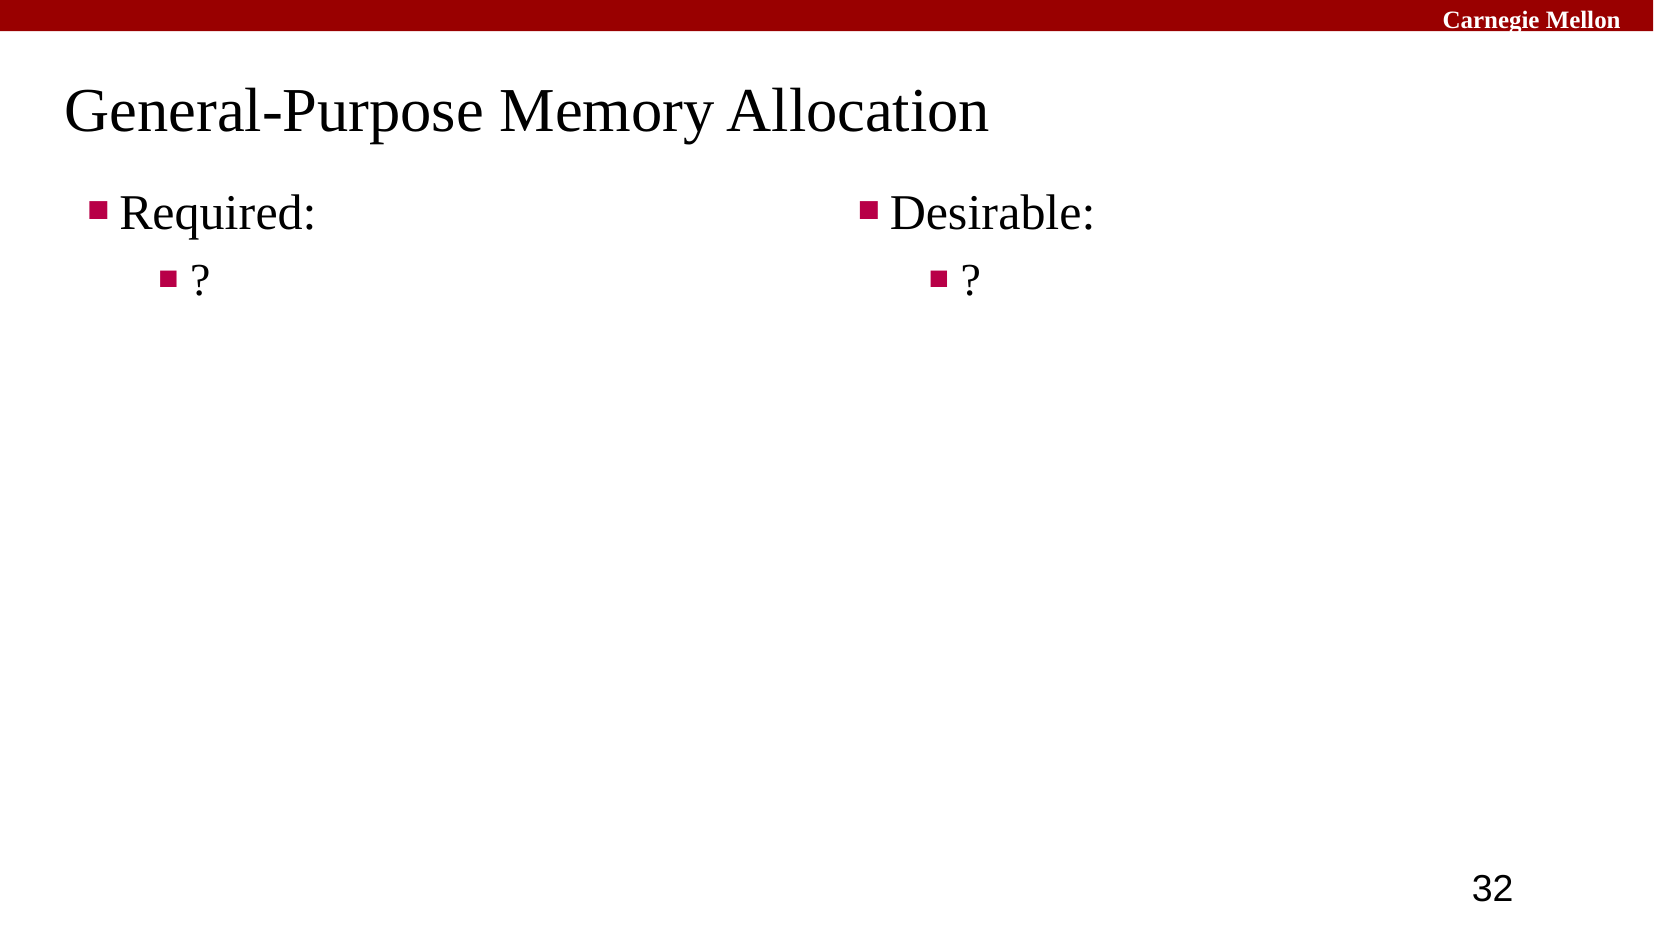

# General-Purpose Memory Allocation
Required:
?
Desirable:
?